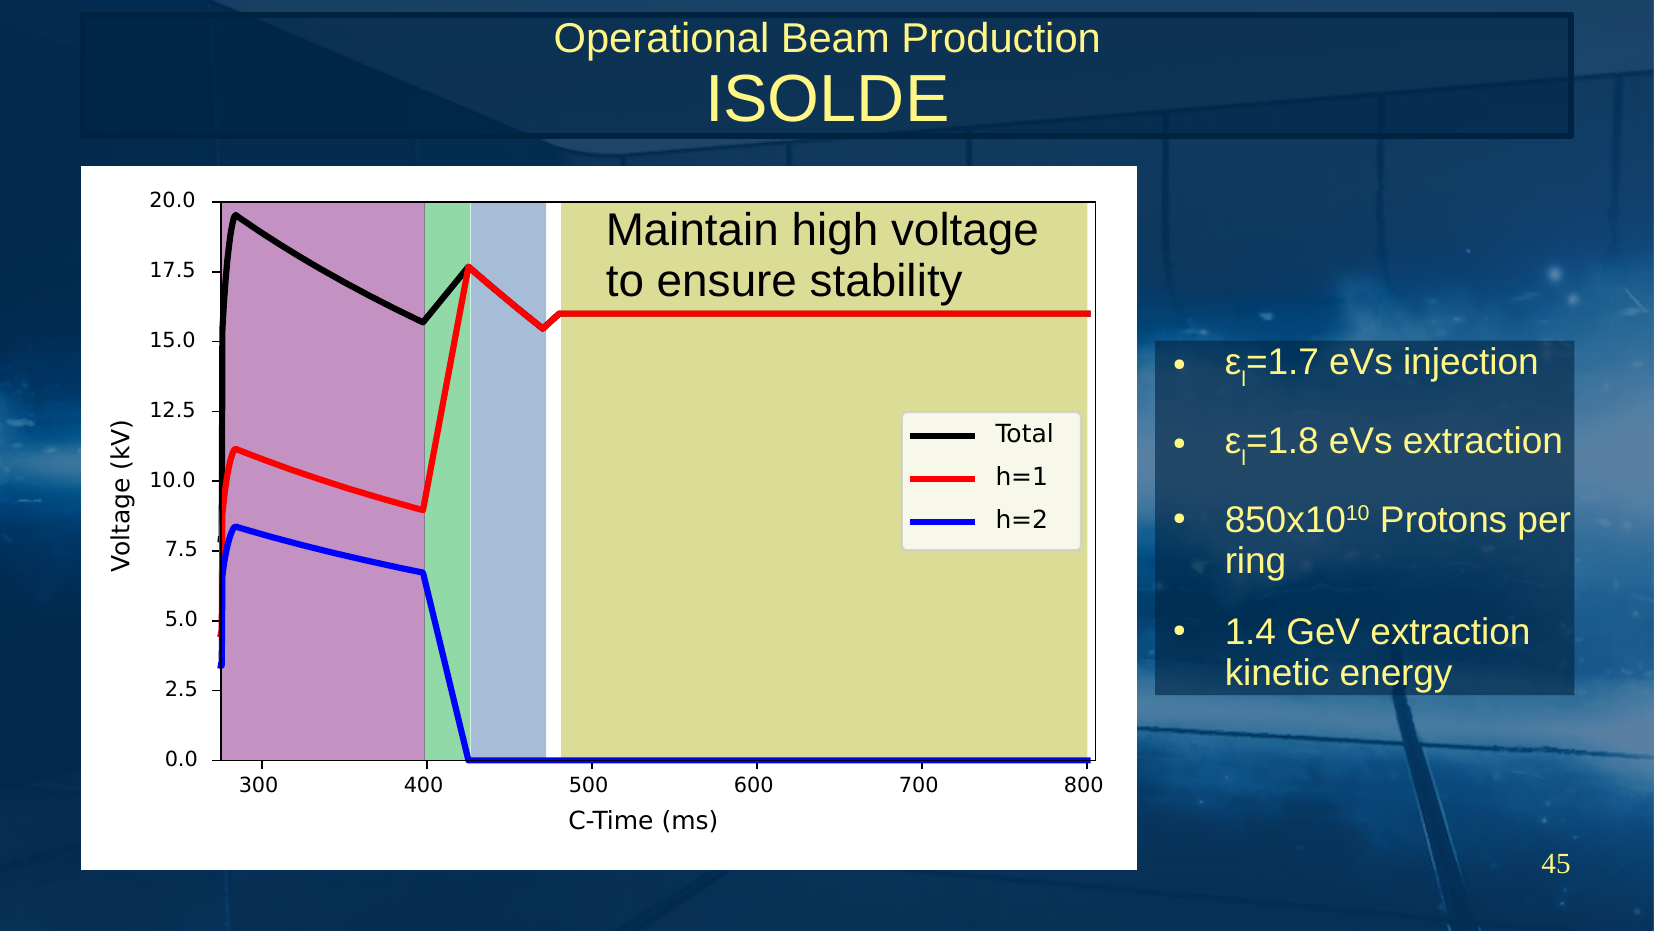

# Operational Beam Production ISOLDE
20.0
Maintain high voltage to ensure stability
17.5
15.0
12.5
Total
h=1
Voltage (kV)
10.0
h=2
7.5
5.0
2.5
0.0
300
400
500
600
700
800
C-Time (ms)
εl=1.7 eVs injection
εl=1.8 eVs extraction
850x1010 Protons per ring
1.4 GeV extraction kinetic energy
45